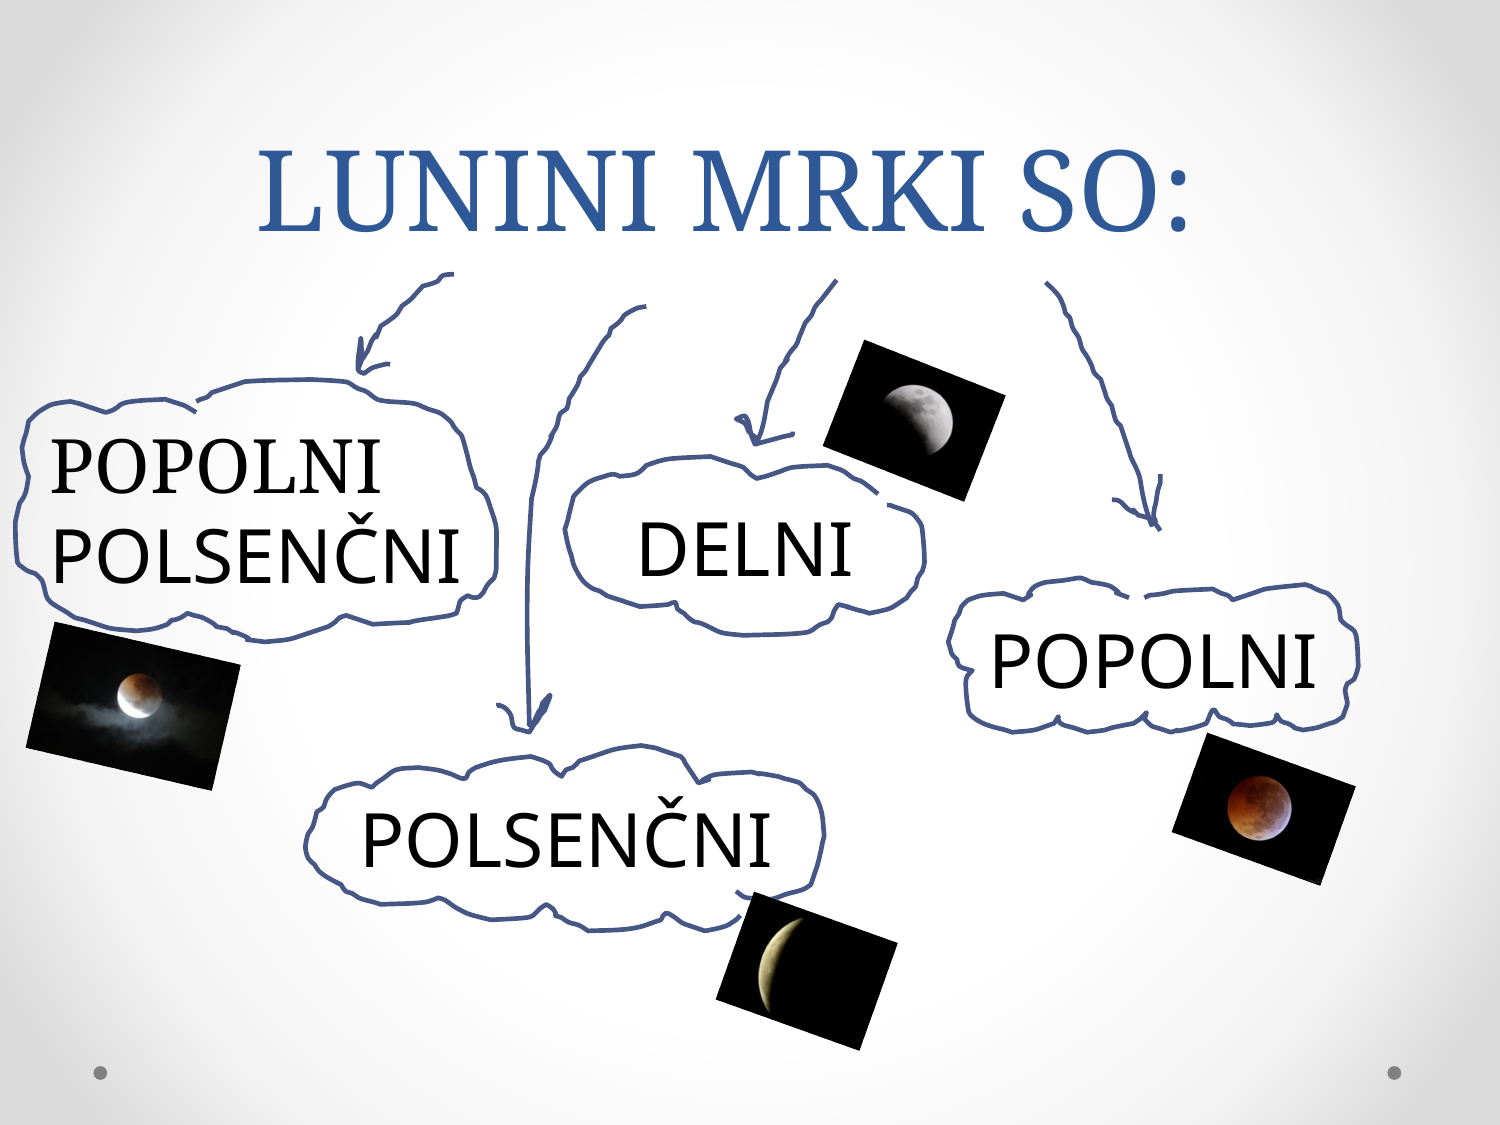

# LUNINI MRKI SO:
POPOLNI
POLSENČNI
DELNI
POPOLNI
POLSENČNI